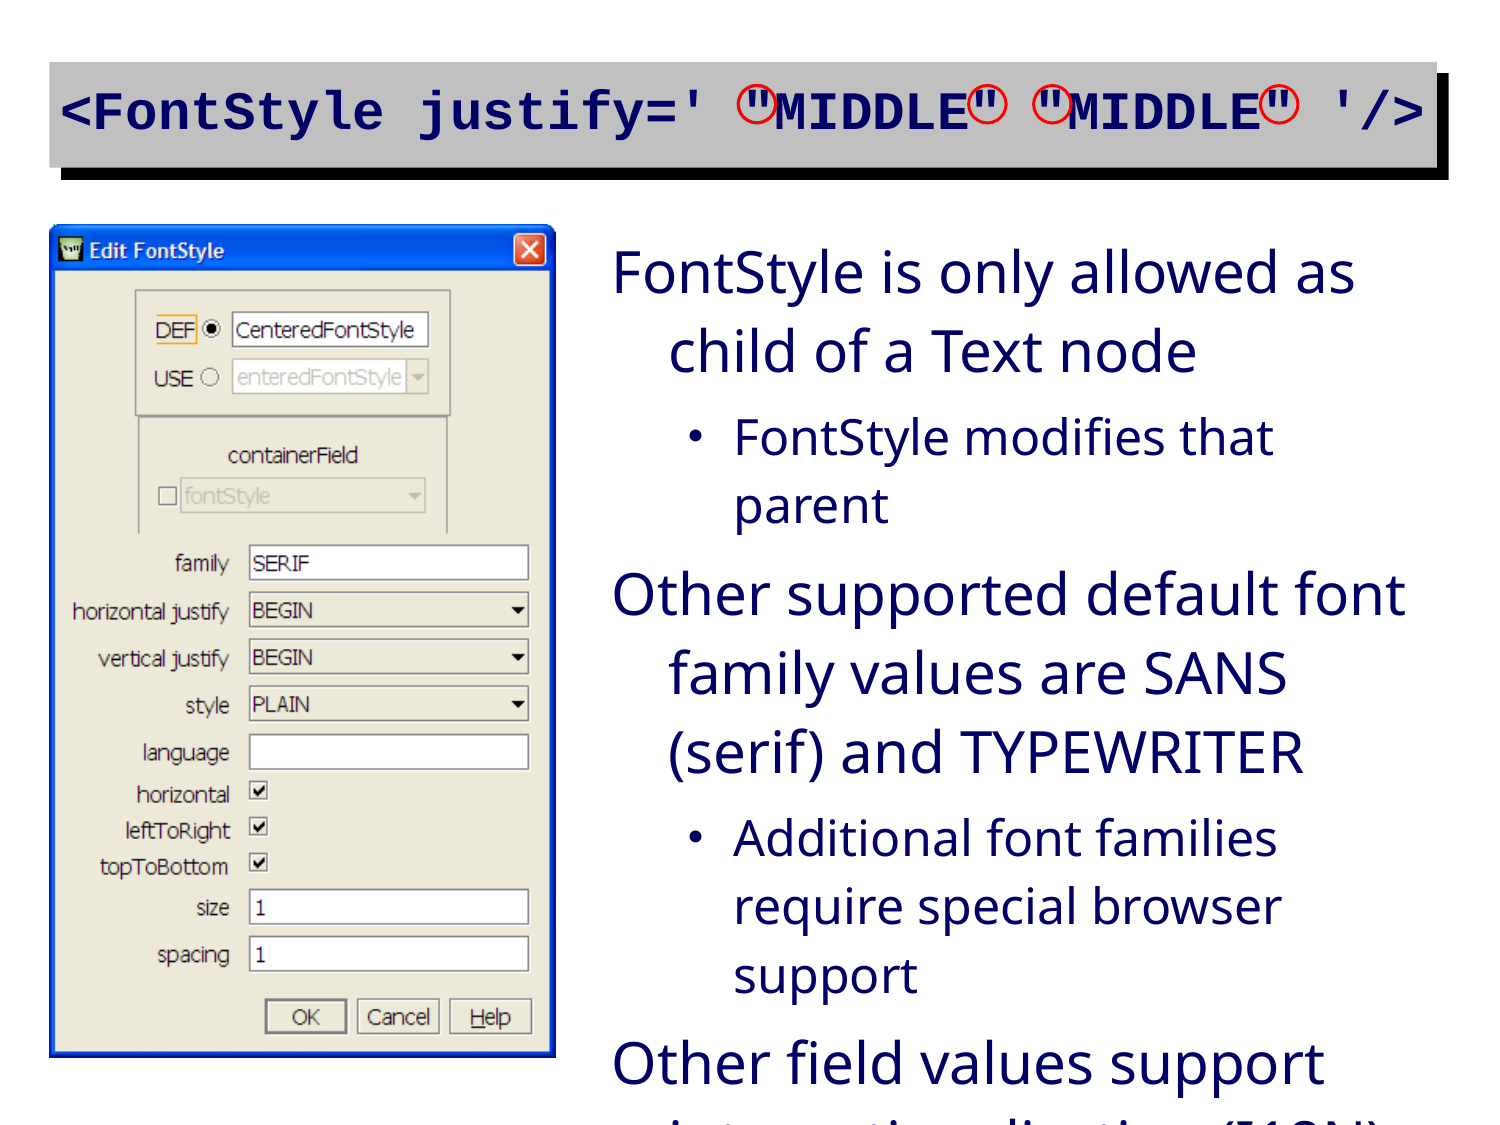

# <FontStyle justify=' "MIDDLE" "MIDDLE" '/>
FontStyle is only allowed as child of a Text node
FontStyle modifies that parent
Other supported default font family values are SANS (serif) and TYPEWRITER
Additional font families require special browser support
Other field values support internationalization (I18N) and localization (L10N)
DEF, USE for consistent look